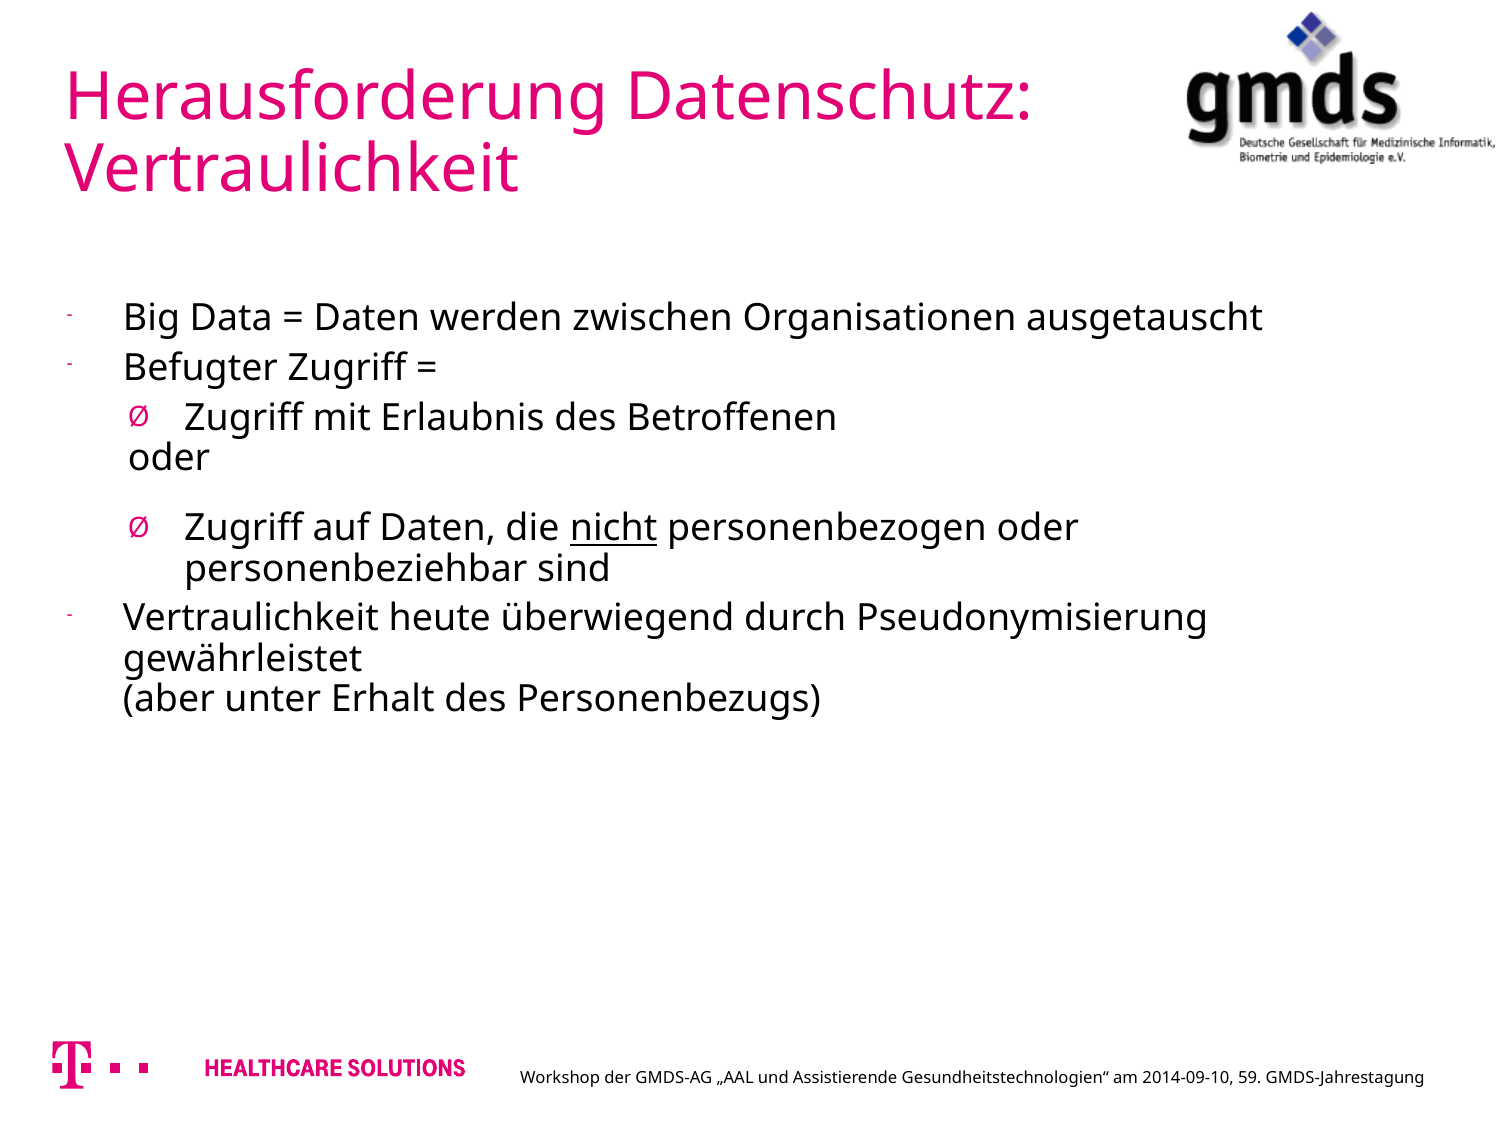

# Herausforderung Datenschutz: Vertraulichkeit
Big Data = Daten werden zwischen Organisationen ausgetauscht
Befugter Zugriff =
Zugriff mit Erlaubnis des Betroffenen
oder
Zugriff auf Daten, die nicht personenbezogen oder personenbeziehbar sind
Vertraulichkeit heute überwiegend durch Pseudonymisierung gewährleistet
(aber unter Erhalt des Personenbezugs)
Workshop der GMDS-AG „AAL und Assistierende Gesundheitstechnologien“ am 2014-09-10, 59. GMDS-Jahrestagung